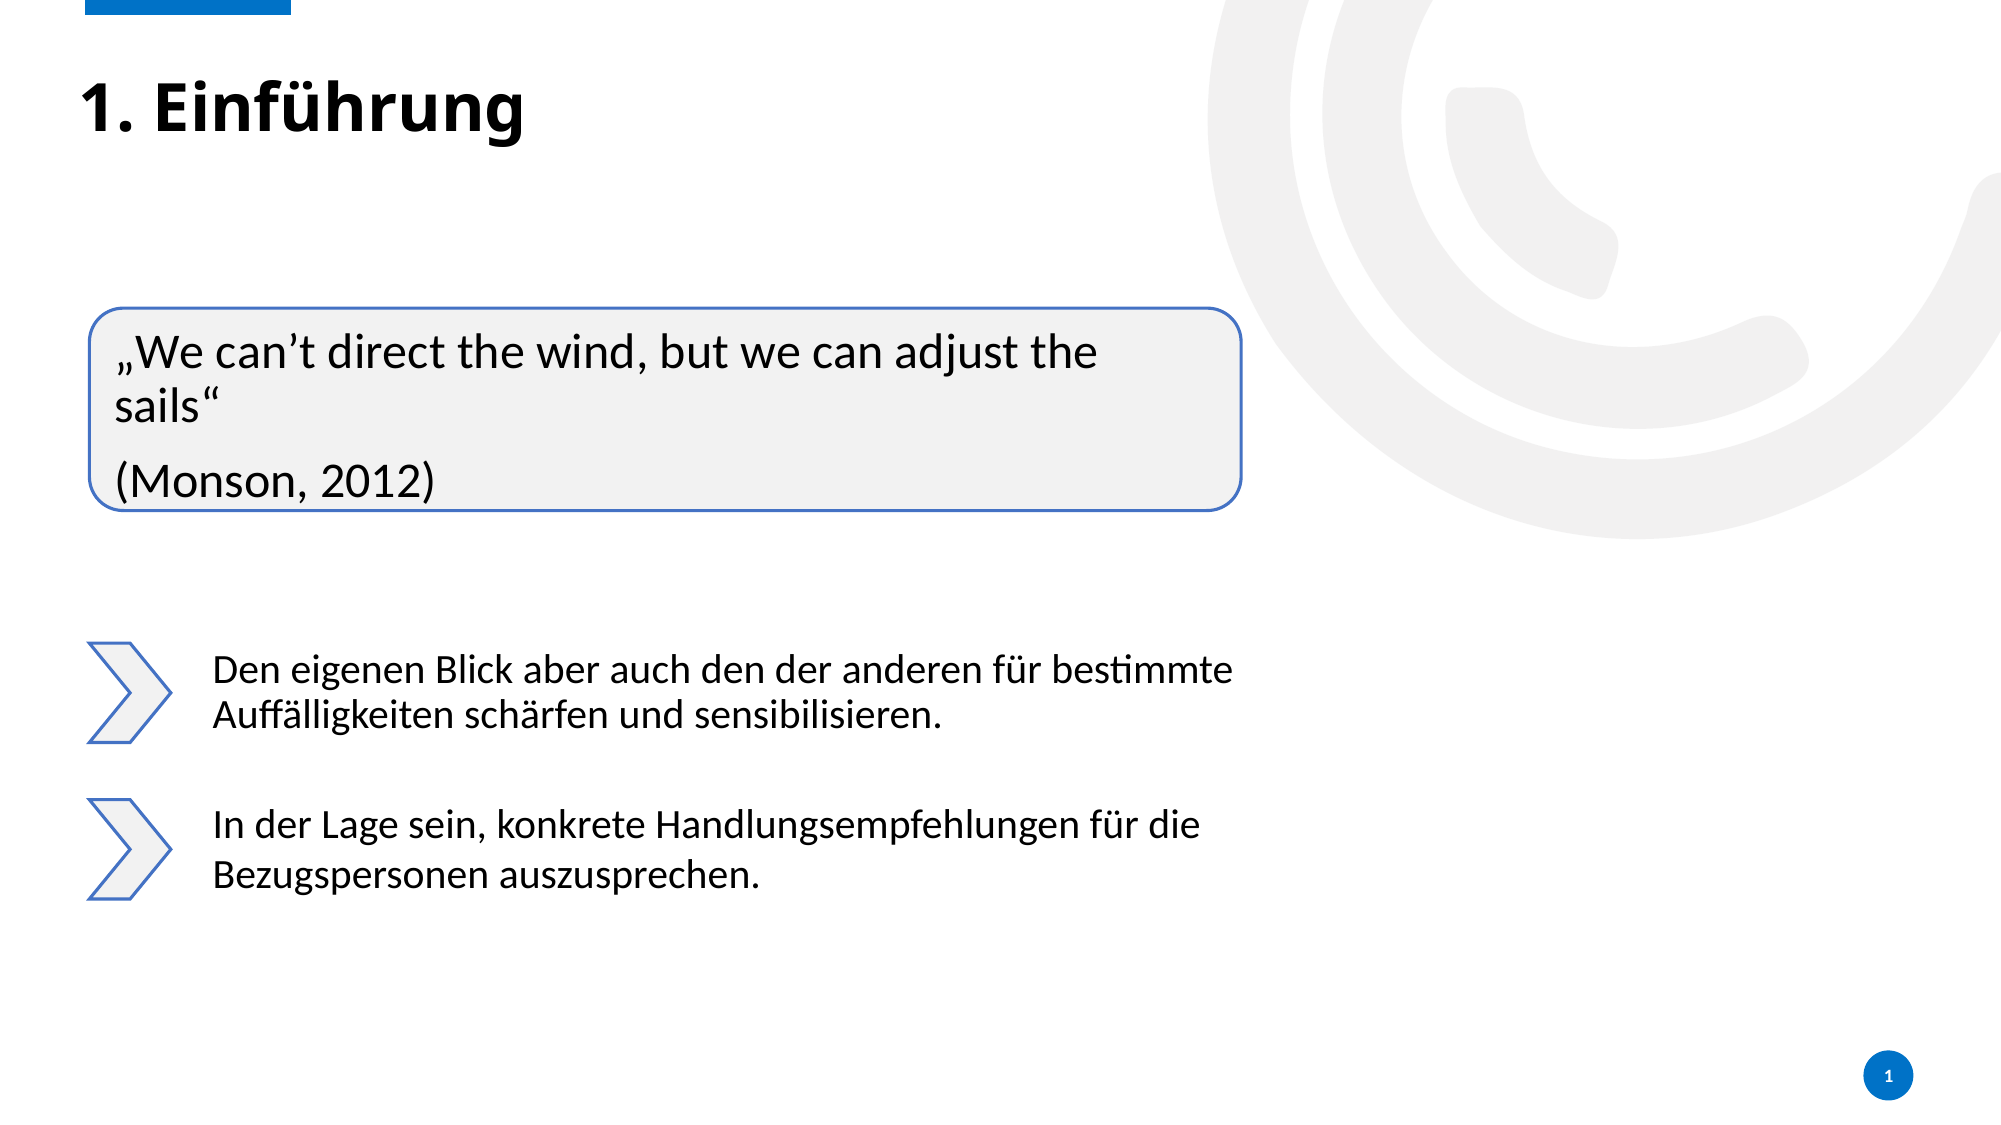

# 1. Einführung
„We can’t direct the wind, but we can adjust the sails“
(Monson, 2012)
Den eigenen Blick aber auch den der anderen für bestimmte Auffälligkeiten schärfen und sensibilisieren.
In der Lage sein, konkrete Handlungsempfehlungen für die Bezugspersonen auszusprechen.
1